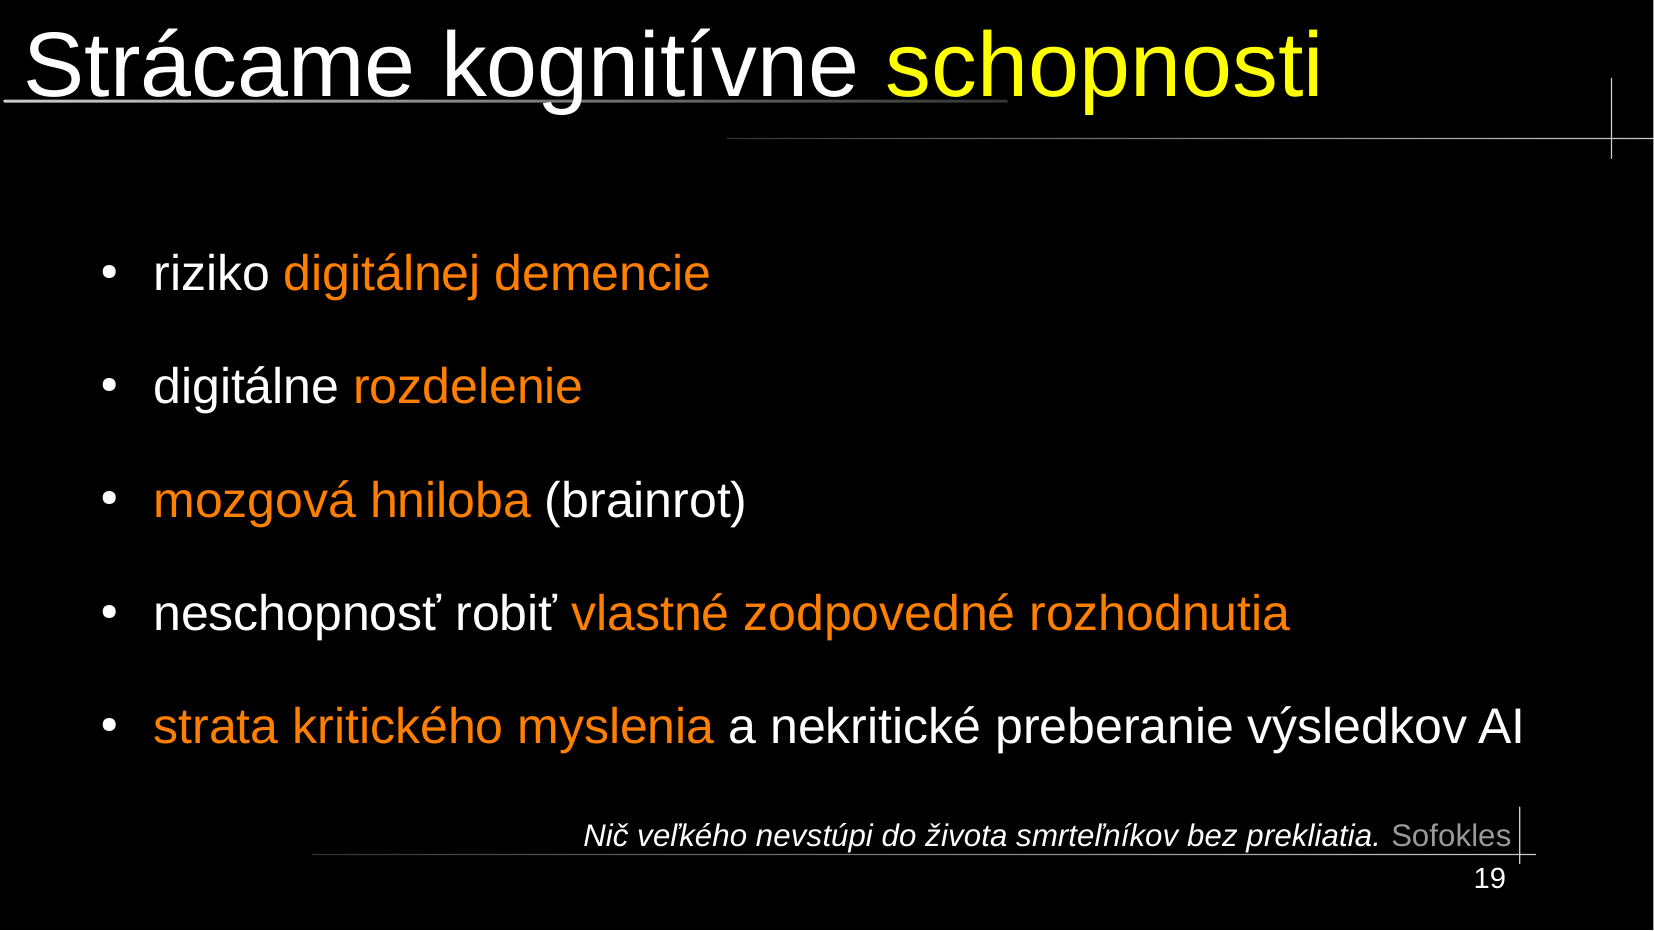

# Strácame kognitívne schopnosti
riziko digitálnej demencie
digitálne rozdelenie
mozgová hniloba (brainrot)
neschopnosť robiť vlastné zodpovedné rozhodnutia
strata kritického myslenia a nekritické preberanie výsledkov AI
Nič veľkého nevstúpi do života smrteľníkov bez prekliatia. Sofokles
19